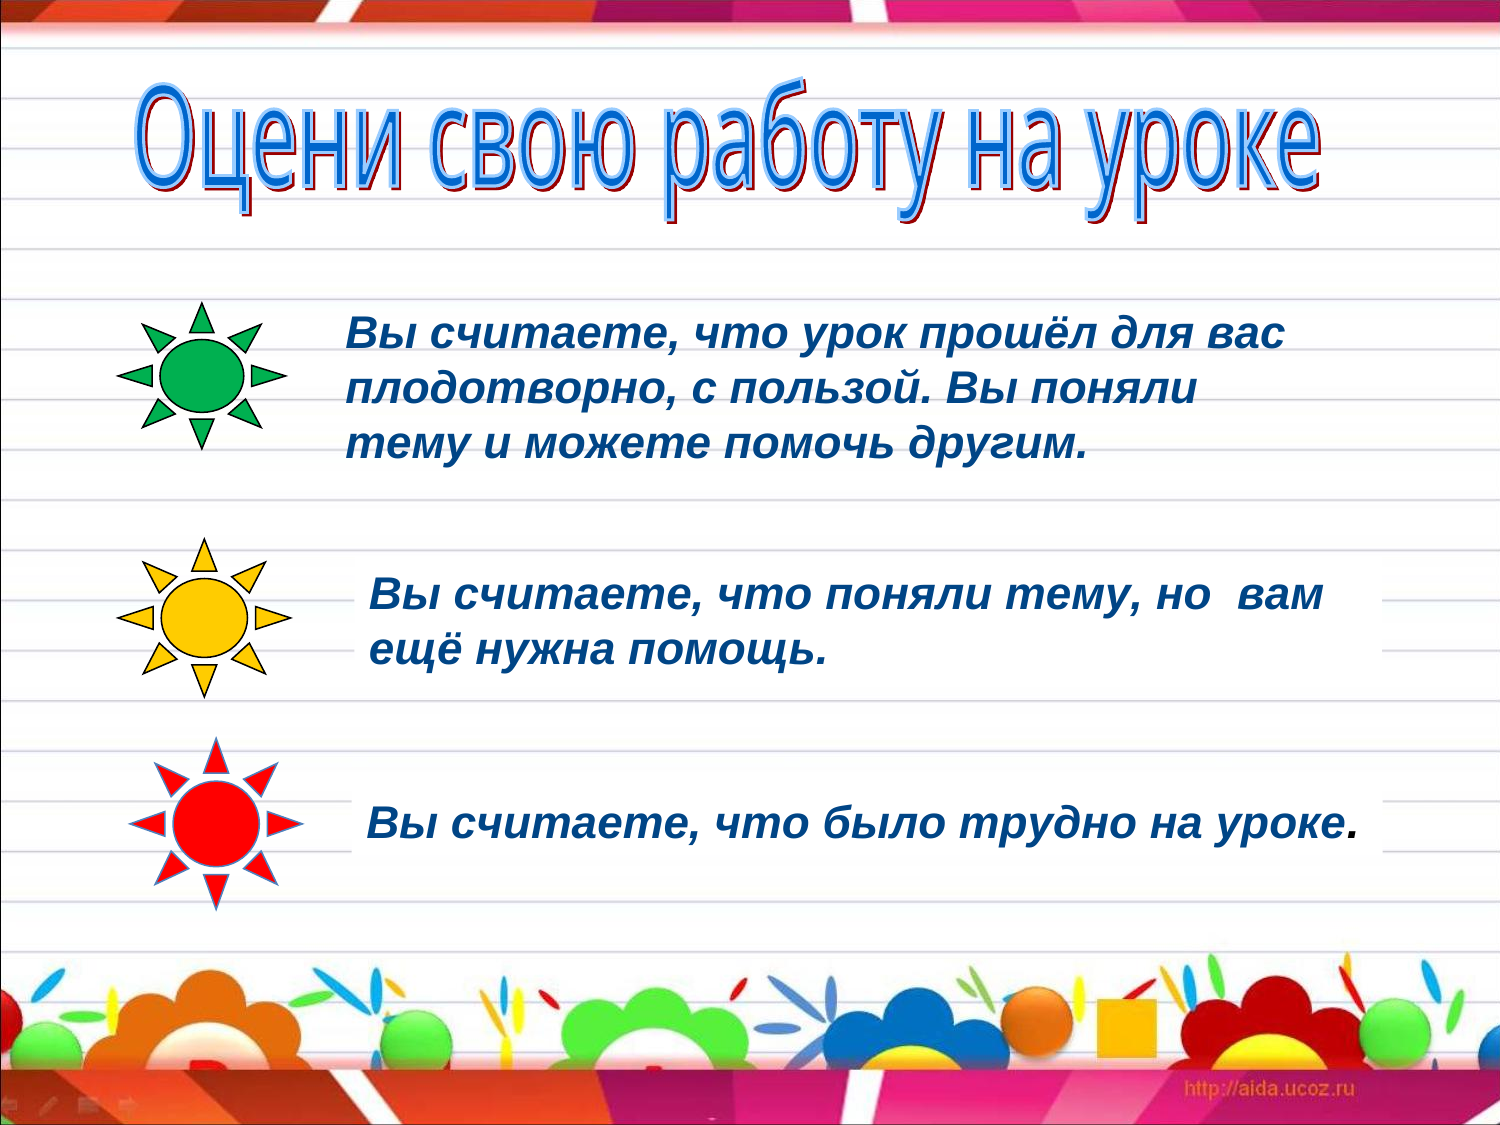

Оцени свою работу на уроке
Вы считаете, что урок прошёл для вас плодотворно, с пользой. Вы поняли тему и можете помочь другим.
Вы считаете, что поняли тему, но вам ещё нужна помощь.
Вы считаете, что было трудно на уроке.